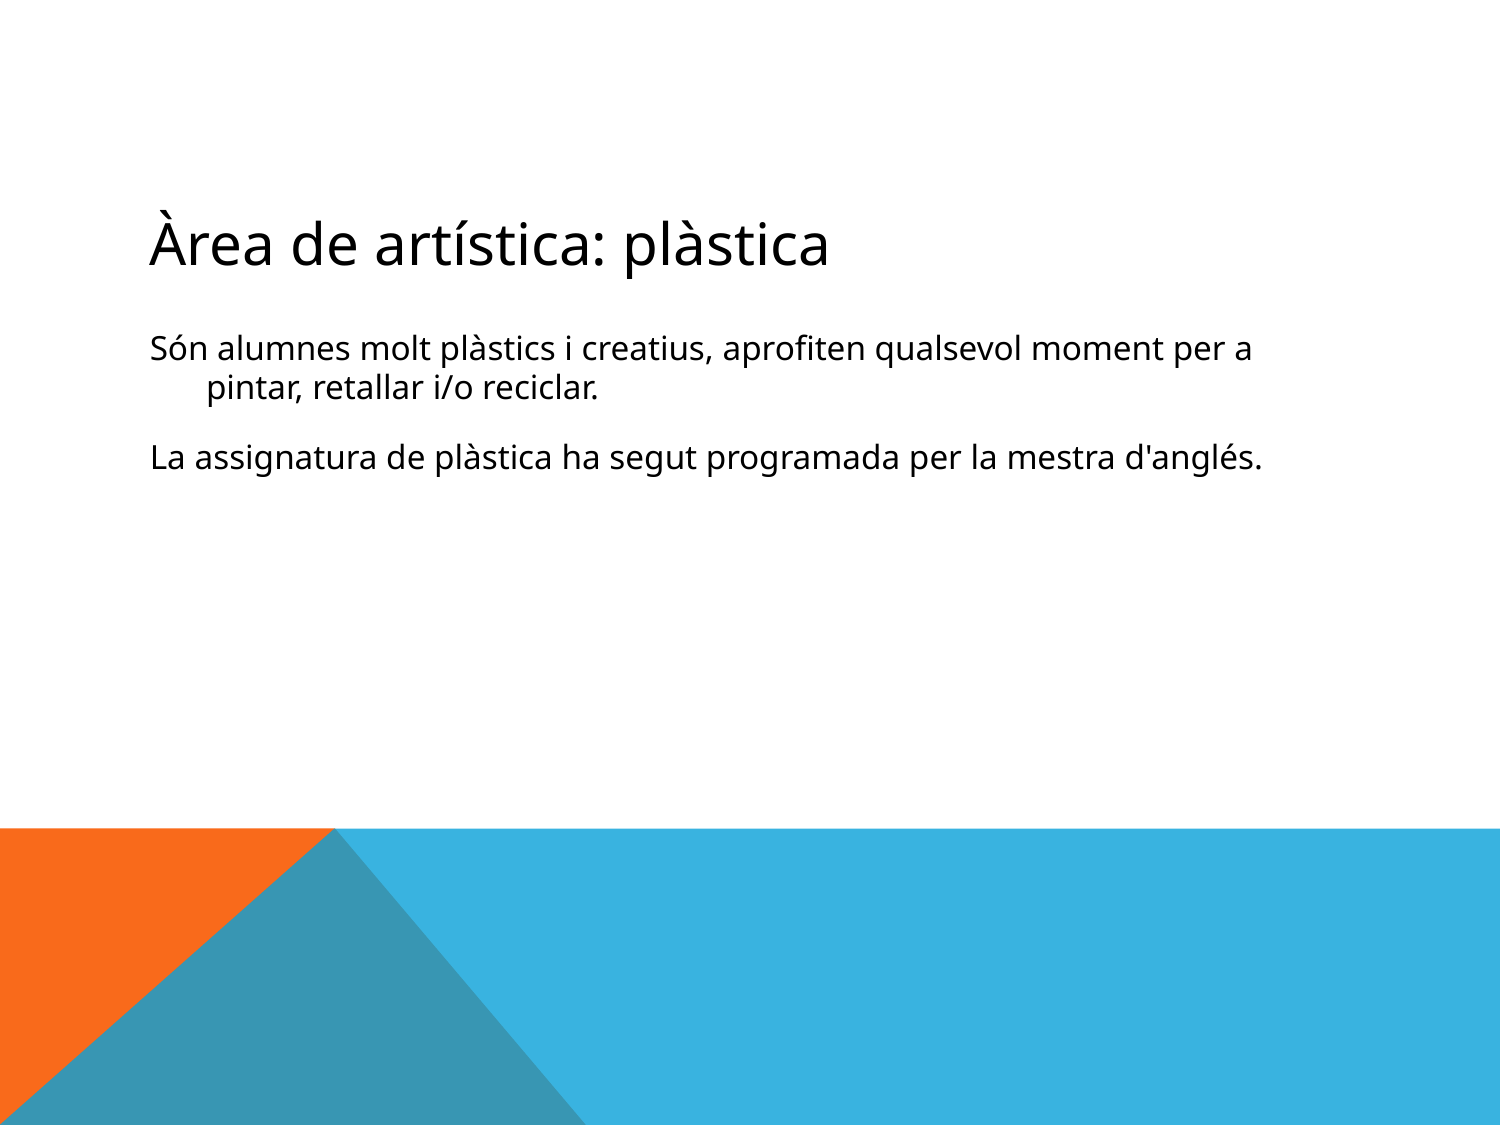

# Àrea de artística: plàstica
Són alumnes molt plàstics i creatius, aprofiten qualsevol moment per a pintar, retallar i/o reciclar.
La assignatura de plàstica ha segut programada per la mestra d'anglés.